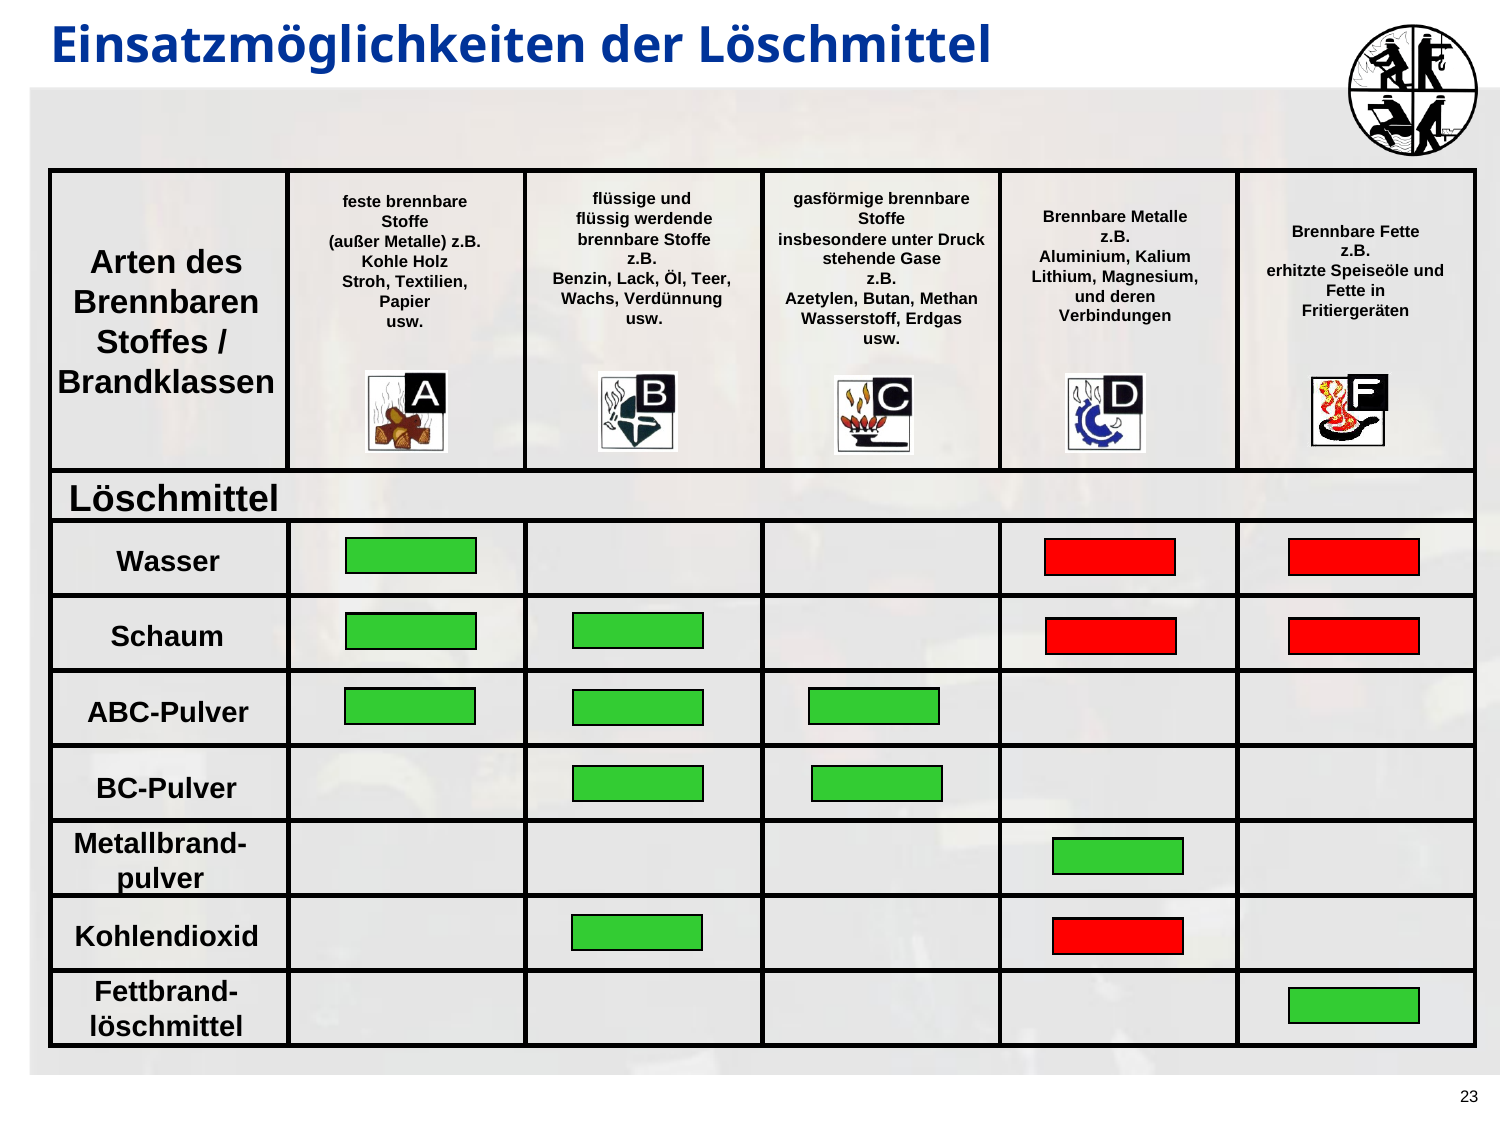

# Einsatzmöglichkeiten der Löschmittel
Arten des
Brennbaren
Stoffes /
Brandklassen
feste brennbare Stoffe
(außer Metalle) z.B.
Kohle Holz
Stroh, Textilien, Papier
usw.
flüssige und
 flüssig werdende
 brennbare Stoffe
z.B.
Benzin, Lack, Öl, Teer,
Wachs, Verdünnung
 usw.
gasförmige brennbare
Stoffe
insbesondere unter Druck
stehende Gase
z.B.
Azetylen, Butan, Methan
Wasserstoff, Erdgas
usw.
Brennbare Metalle
z.B.
Aluminium, Kalium
Lithium, Magnesium,
und deren
Verbindungen
Brennbare Fette
z.B.
erhitzte Speiseöle und
Fette in
Fritiergeräten
Löschmittel
Wasser
Schaum
ABC-Pulver
BC-Pulver
Metallbrand-
pulver
Kohlendioxid
Fettbrand-
löschmittel